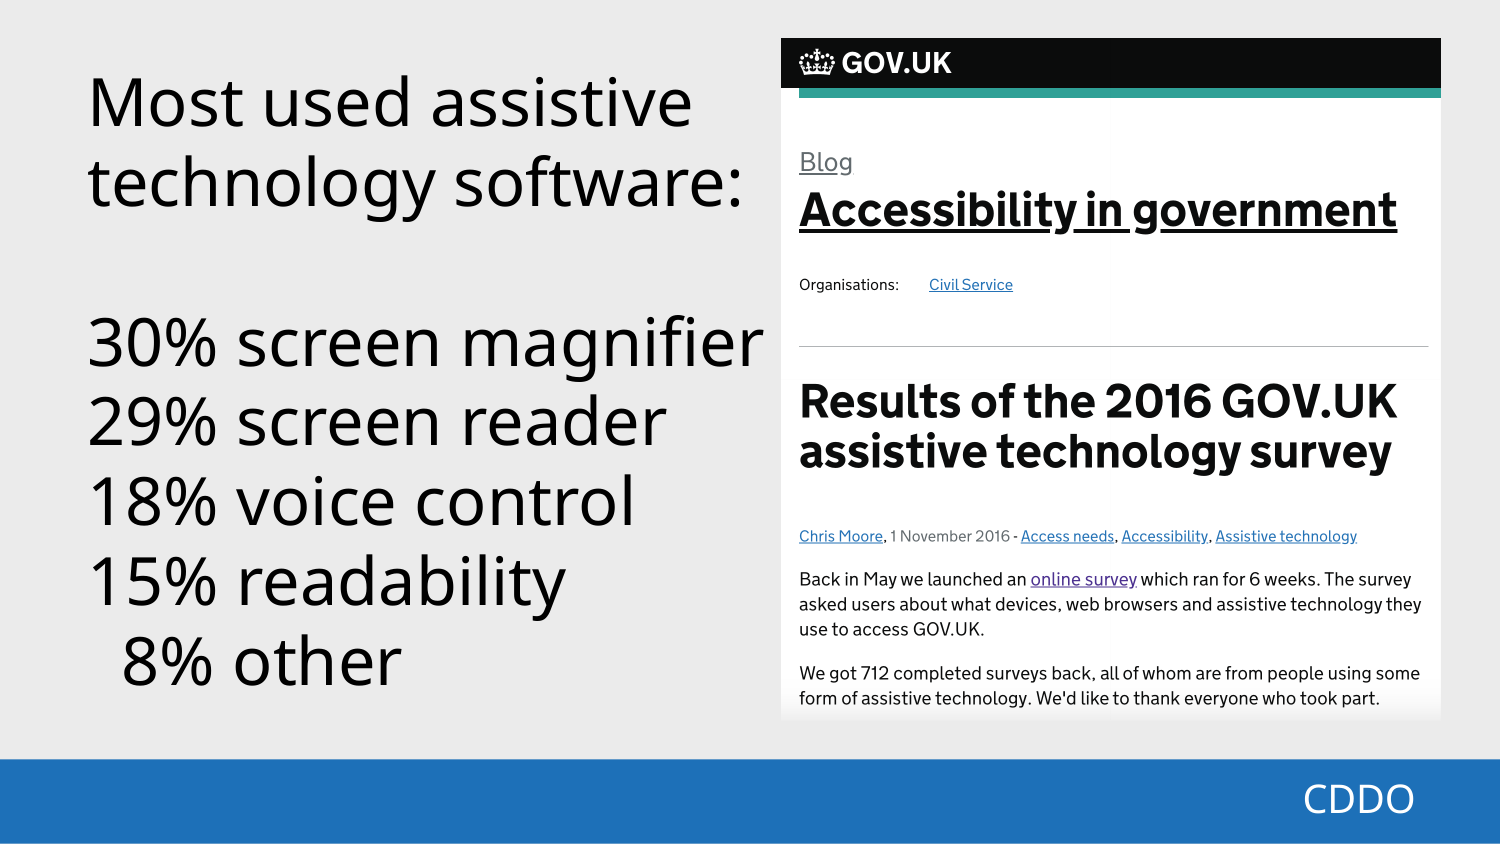

# Most used assistive technology software: 30% screen magnifier 29% screen reader 18% voice control 15% readability 8% other